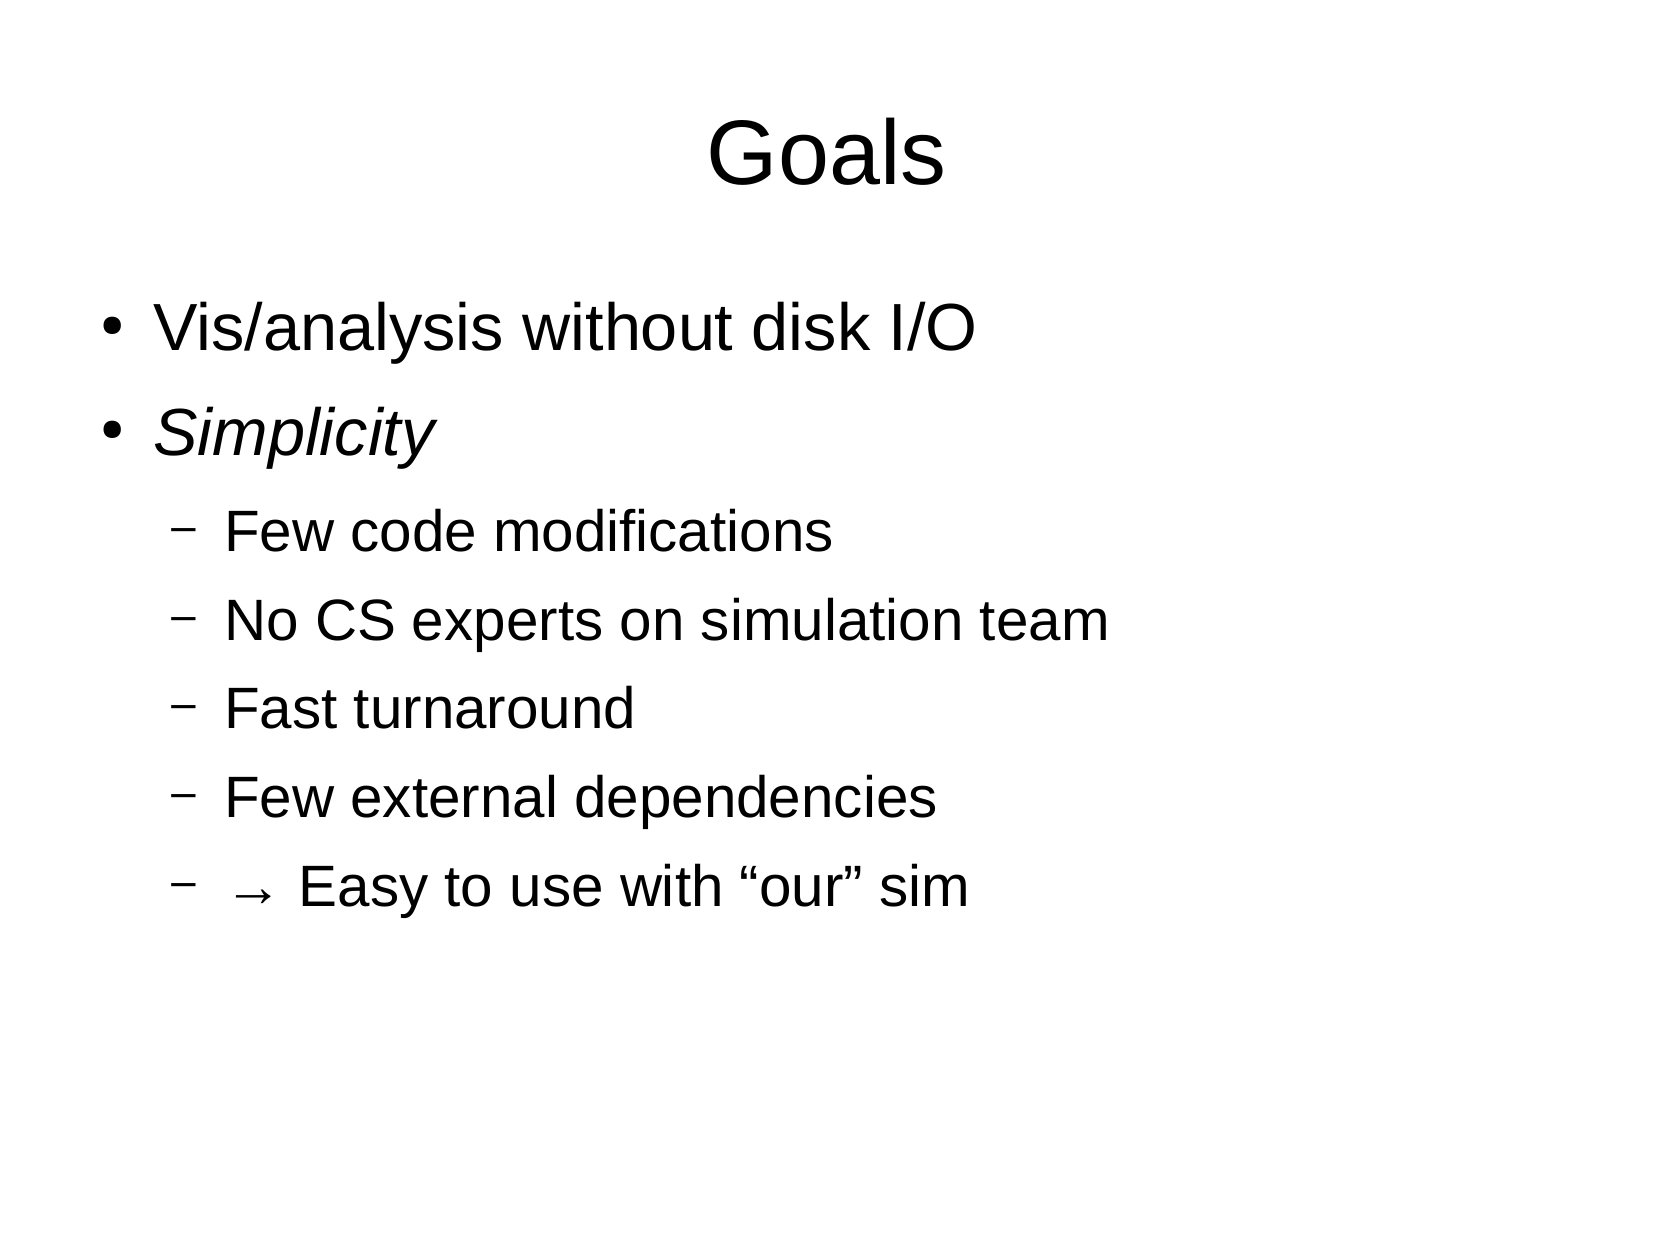

# Goals
Vis/analysis without disk I/O
Simplicity
Few code modifications
No CS experts on simulation team
Fast turnaround
Few external dependencies
→ Easy to use with “our” sim